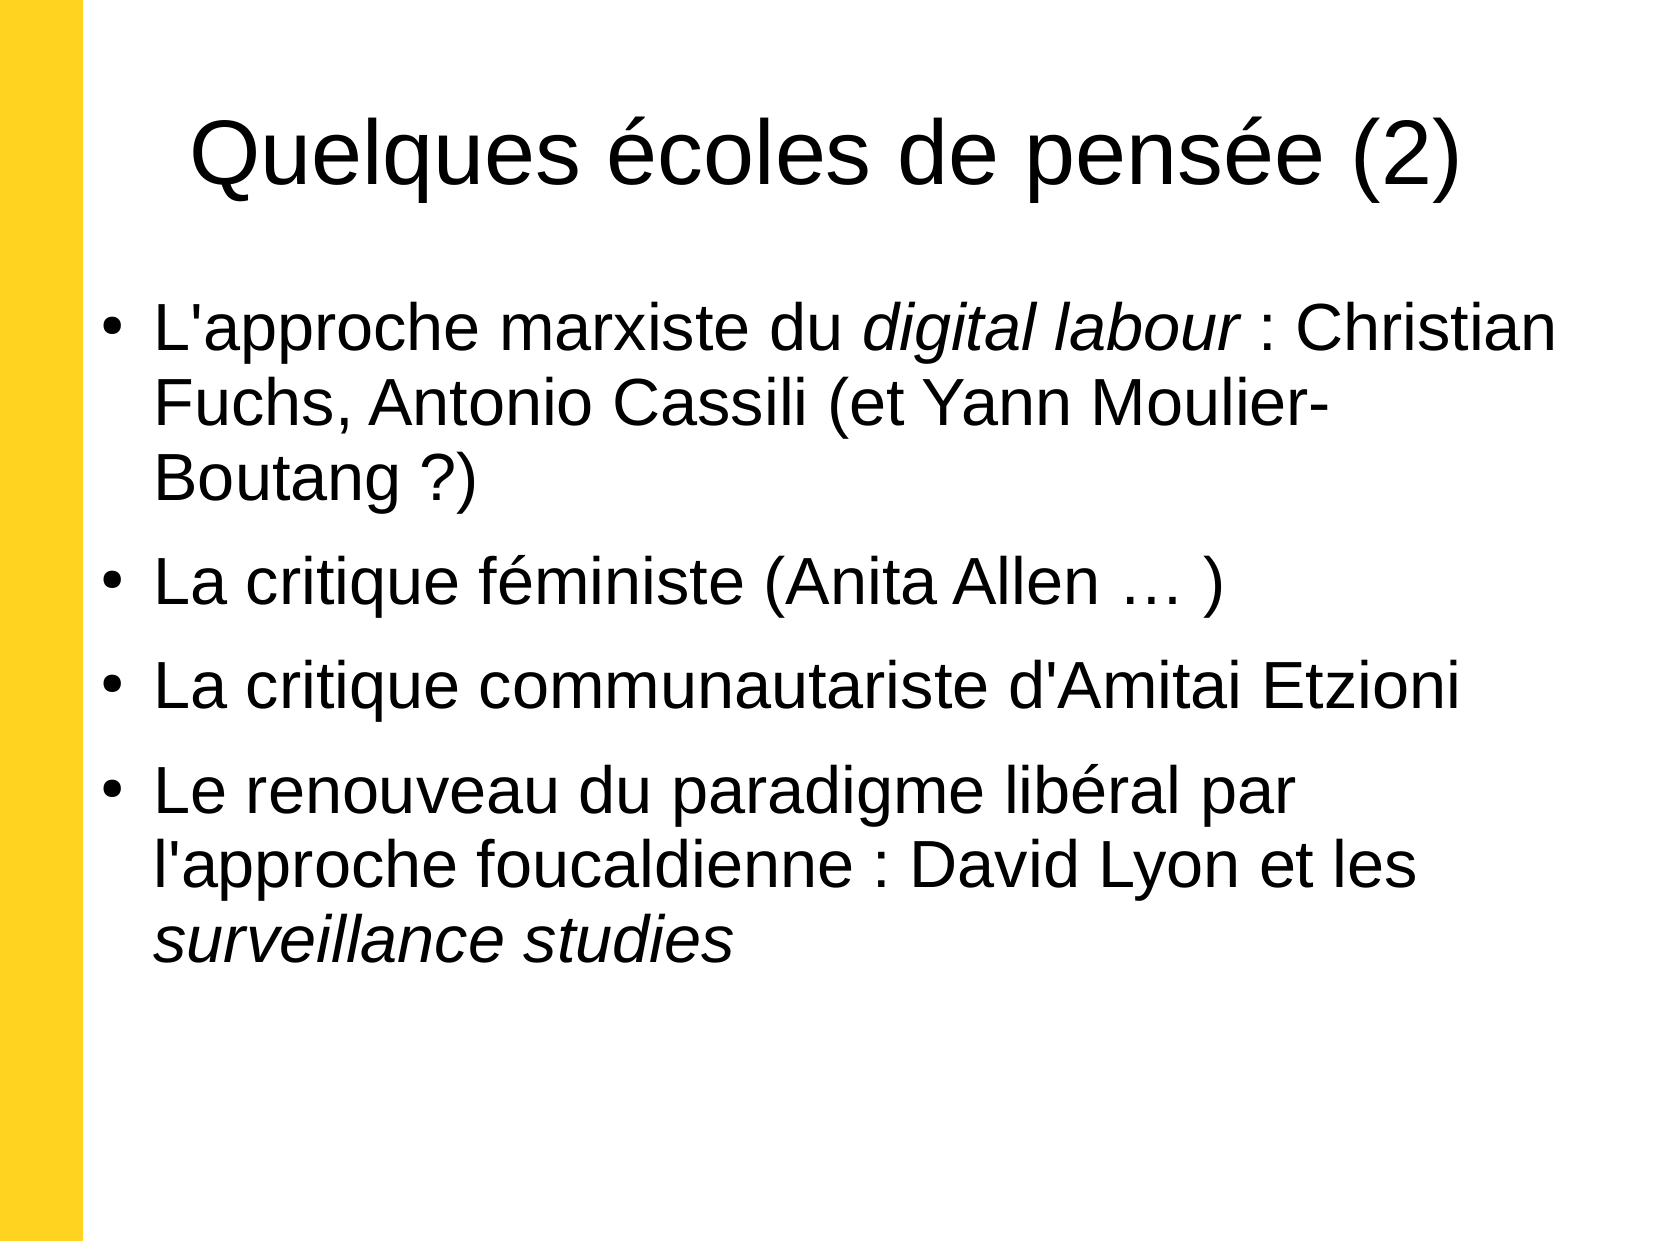

# Quelques écoles de pensée (2)
L'approche marxiste du digital labour : Christian Fuchs, Antonio Cassili (et Yann Moulier-Boutang ?)
La critique féministe (Anita Allen … )
La critique communautariste d'Amitai Etzioni
Le renouveau du paradigme libéral par l'approche foucaldienne : David Lyon et les surveillance studies